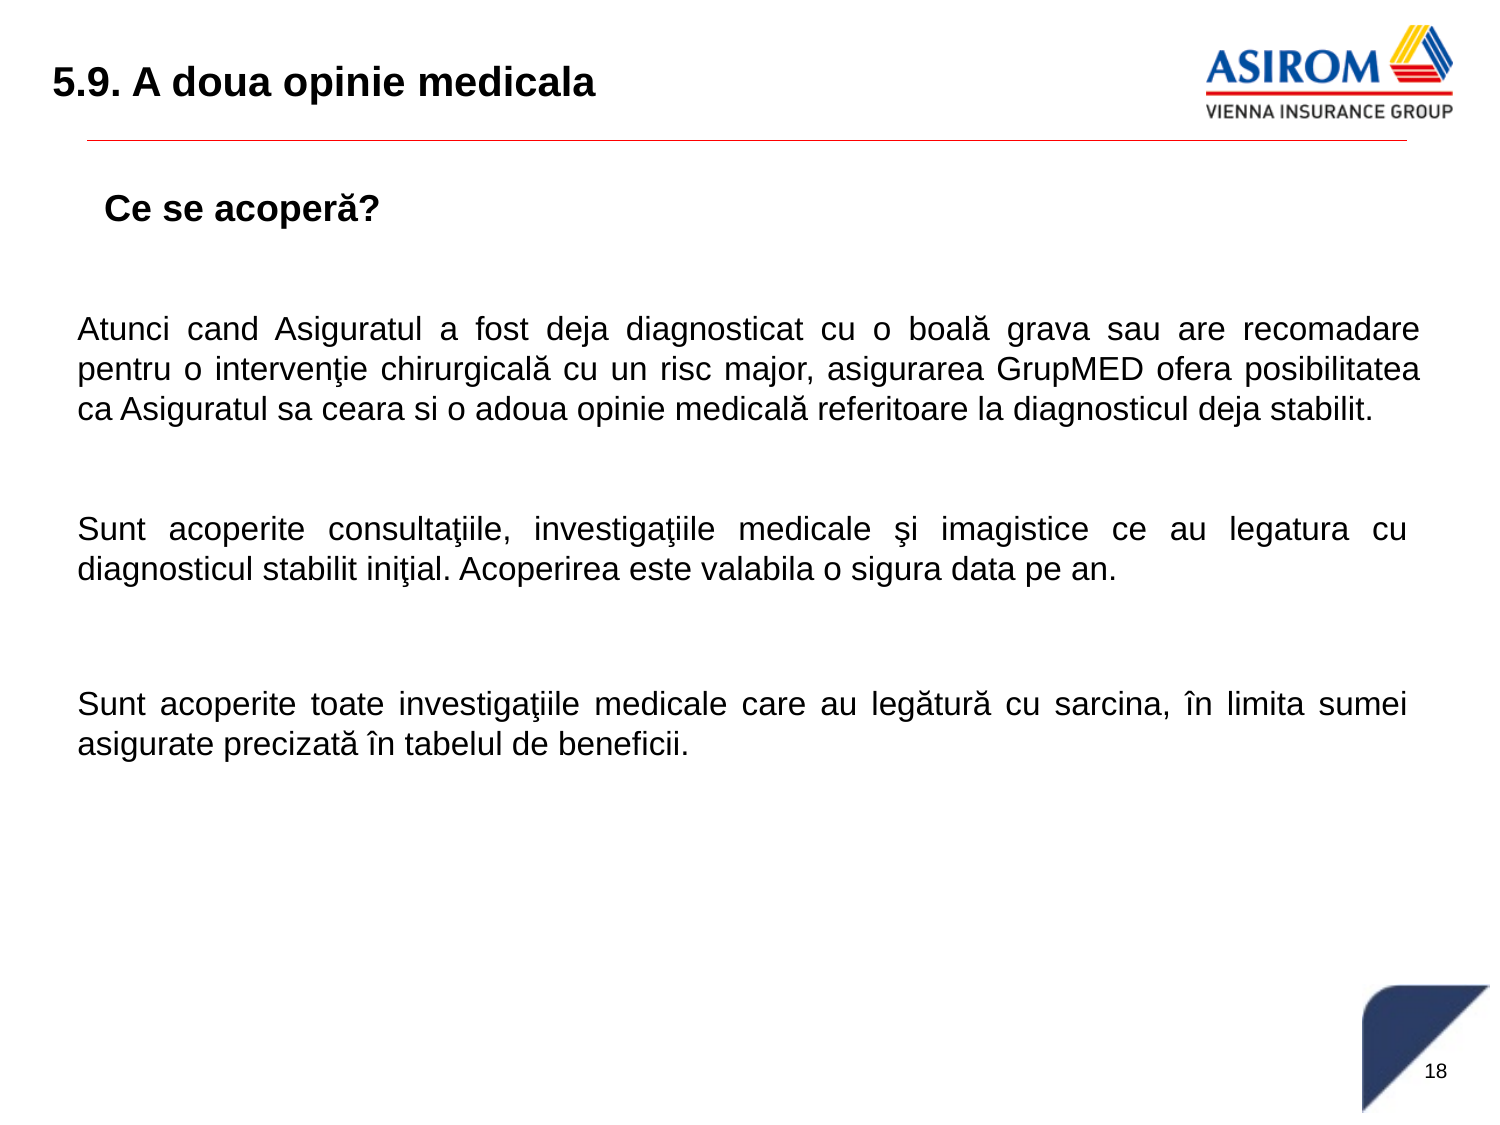

5.9. A doua opinie medicala
Ce se acoperă?
Atunci cand Asiguratul a fost deja diagnosticat cu o boală grava sau are recomadare pentru o intervenţie chirurgicală cu un risc major, asigurarea GrupMED ofera posibilitatea ca Asiguratul sa ceara si o adoua opinie medicală referitoare la diagnosticul deja stabilit.
Sunt acoperite consultaţiile, investigaţiile medicale şi imagistice ce au legatura cu diagnosticul stabilit iniţial. Acoperirea este valabila o sigura data pe an.
Sunt acoperite toate investigaţiile medicale care au legătură cu sarcina, în limita sumei asigurate precizată în tabelul de beneficii.